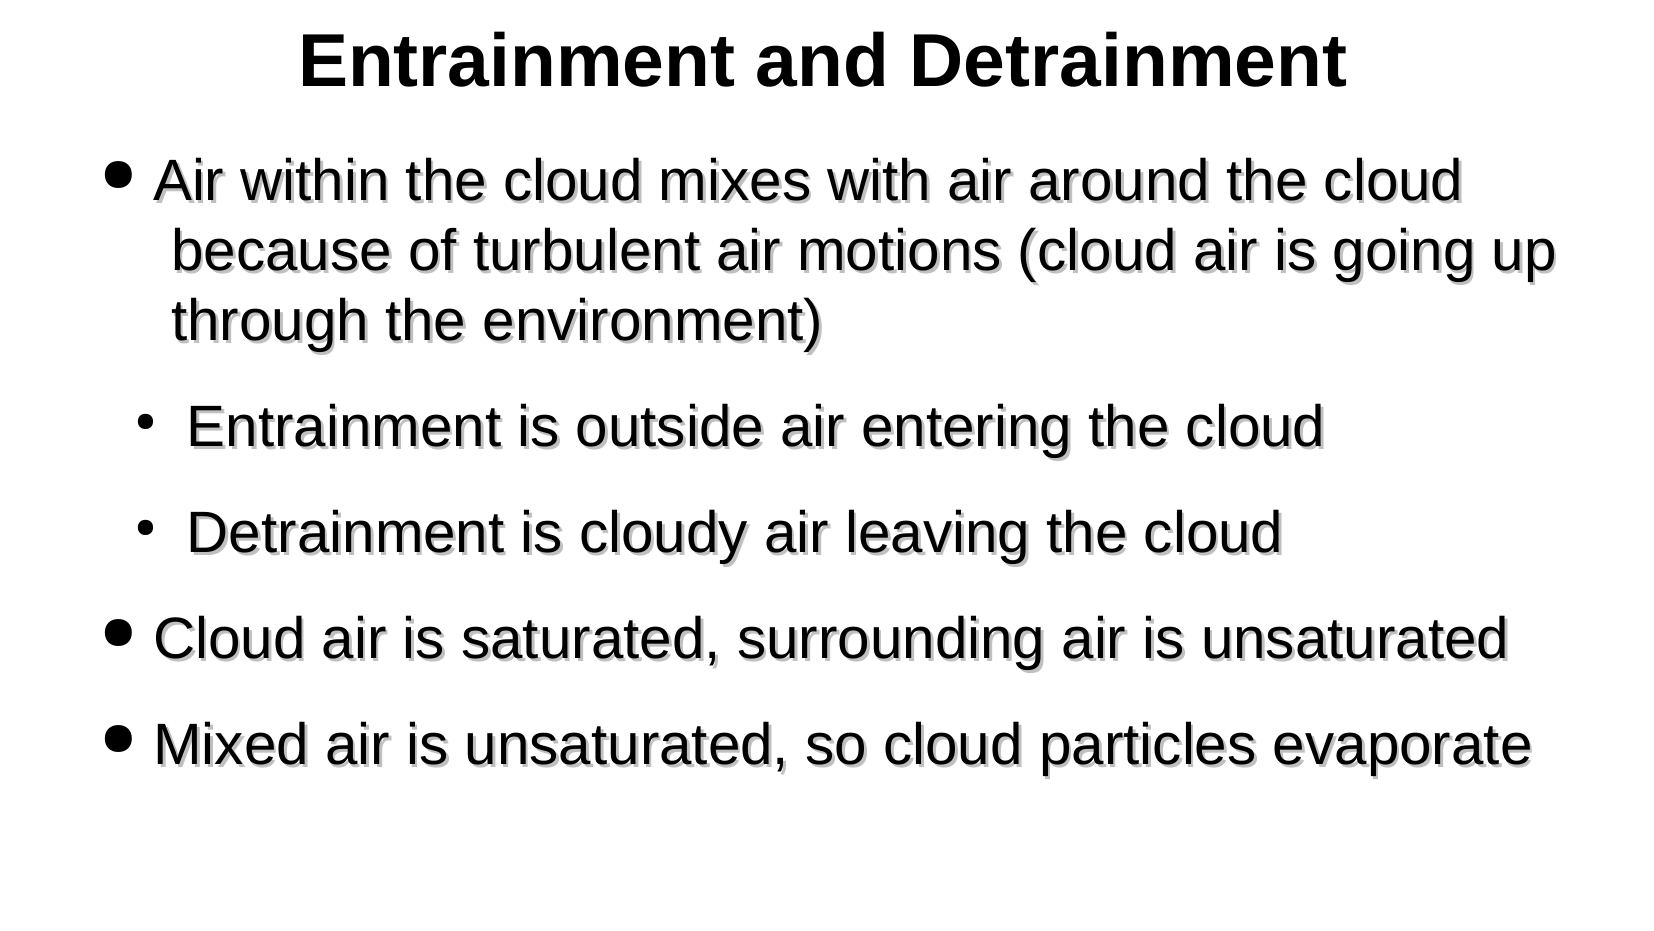

# Entrainment and Detrainment
 Air within the cloud mixes with air around the cloud because of turbulent air motions (cloud air is going up through the environment)
 Entrainment is outside air entering the cloud
 Detrainment is cloudy air leaving the cloud
 Cloud air is saturated, surrounding air is unsaturated
 Mixed air is unsaturated, so cloud particles evaporate